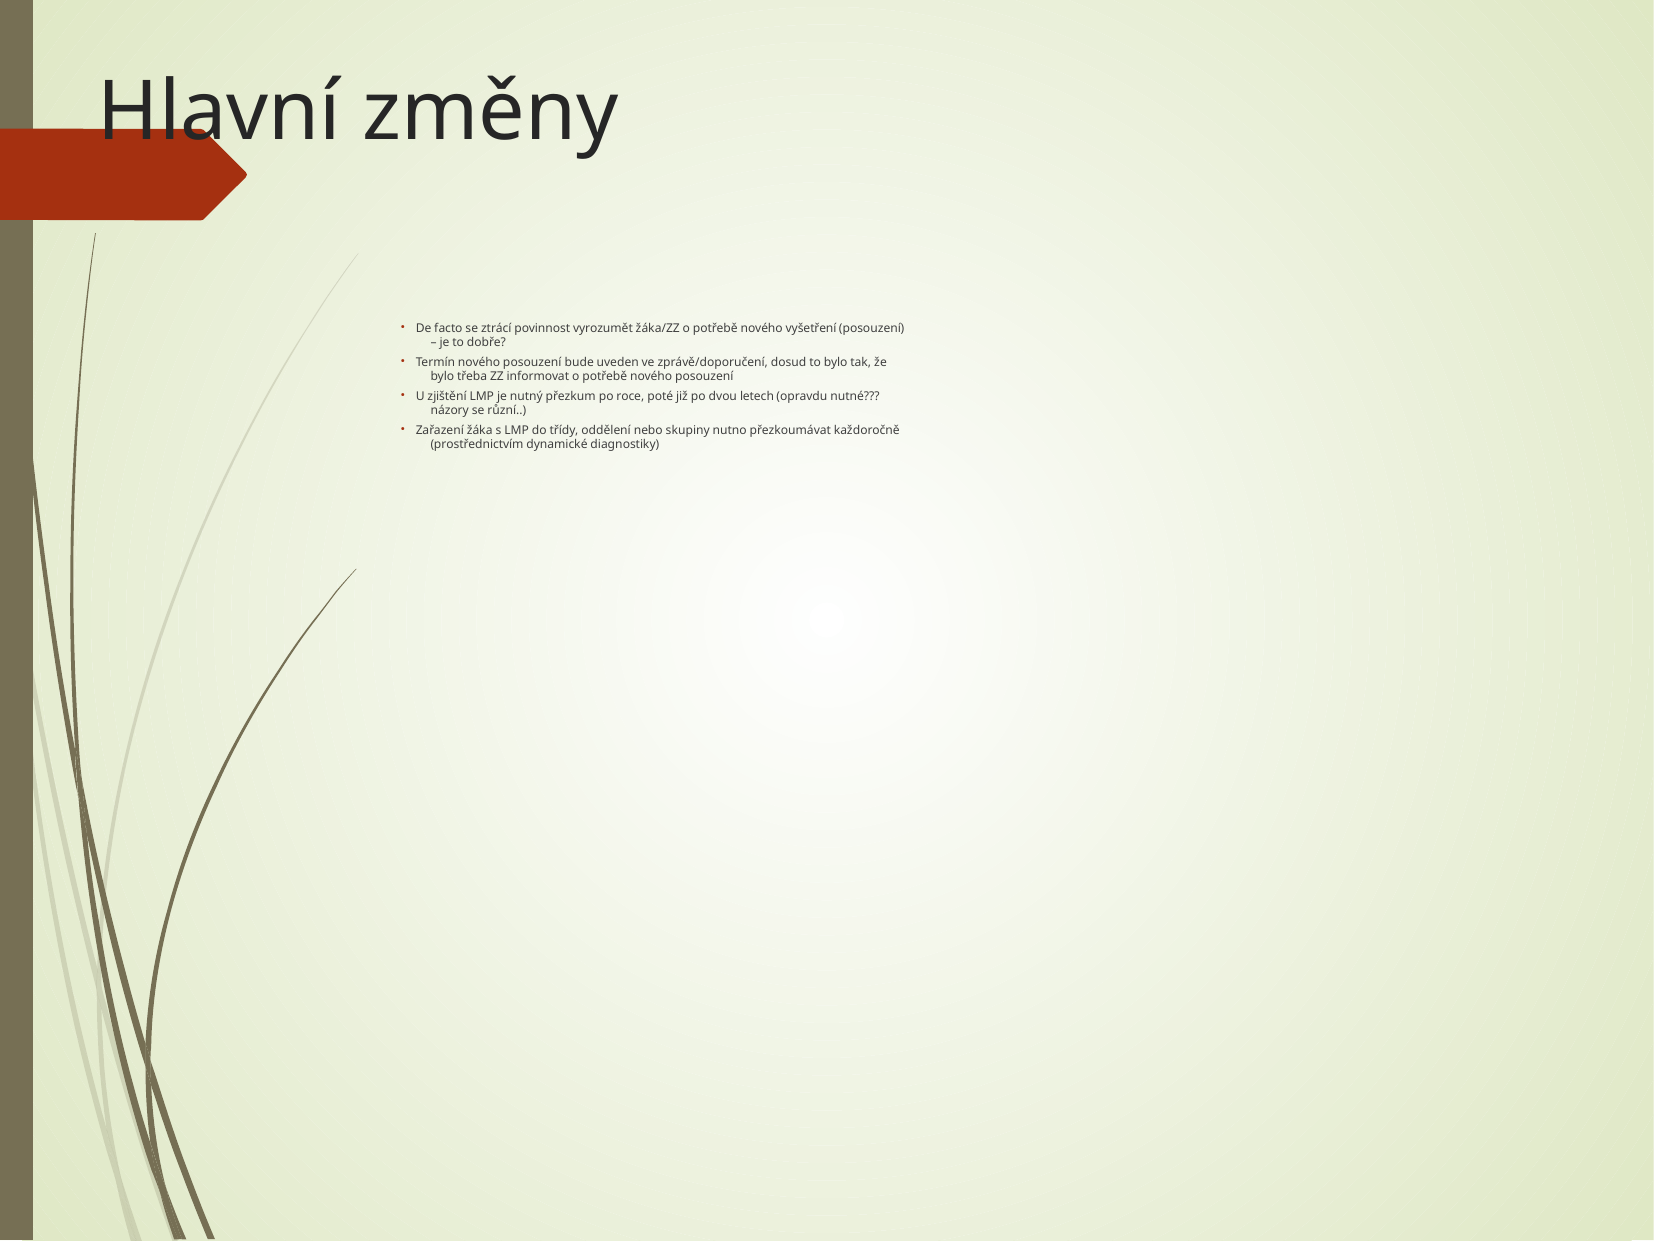

# Hlavní změny
De facto se ztrácí povinnost vyrozumět žáka/ZZ o potřebě nového vyšetření (posouzení) – je to dobře?
Termín nového posouzení bude uveden ve zprávě/doporučení, dosud to bylo tak, že bylo třeba ZZ informovat o potřebě nového posouzení
U zjištění LMP je nutný přezkum po roce, poté již po dvou letech (opravdu nutné??? názory se různí..)
Zařazení žáka s LMP do třídy, oddělení nebo skupiny nutno přezkoumávat každoročně (prostřednictvím dynamické diagnostiky)